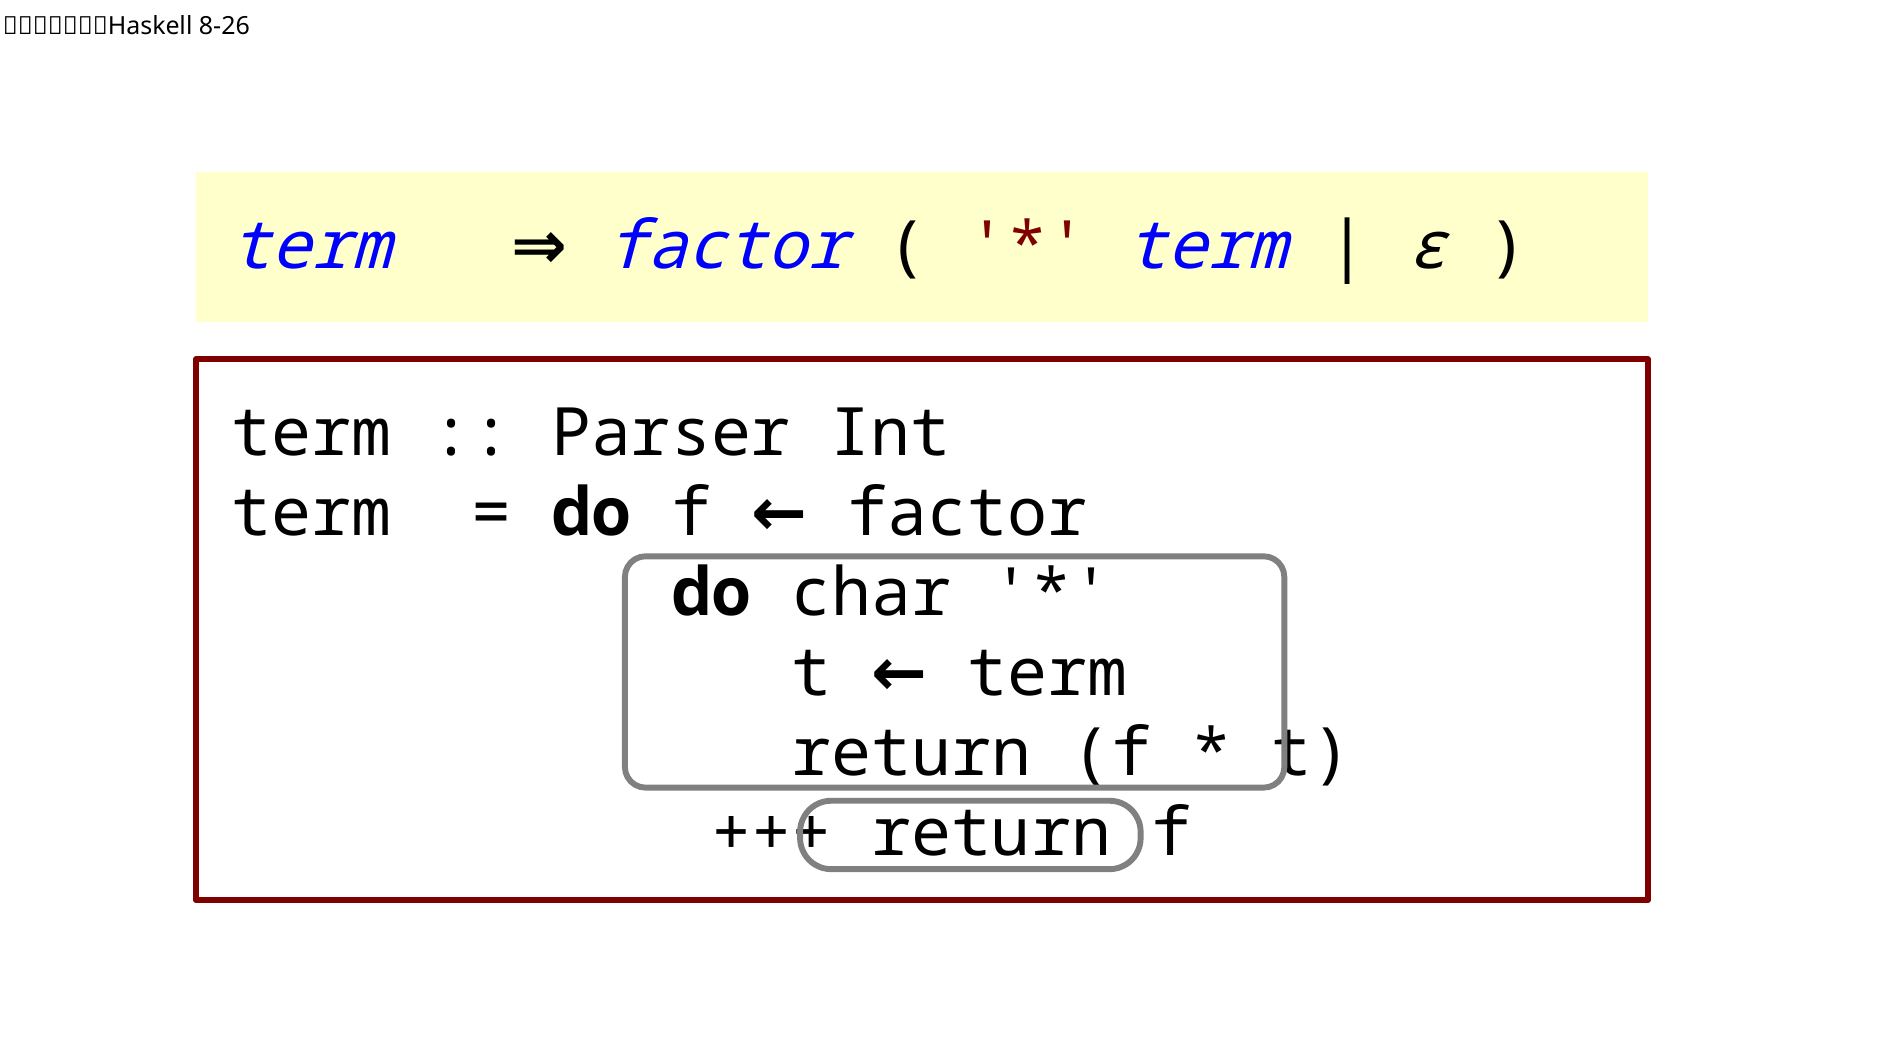

term ⇒ factor ( '*' term | ε )
term :: Parser Int
term = do f ← factor
 do char '*'
 t ← term
 return (f * t)
 +++ return f